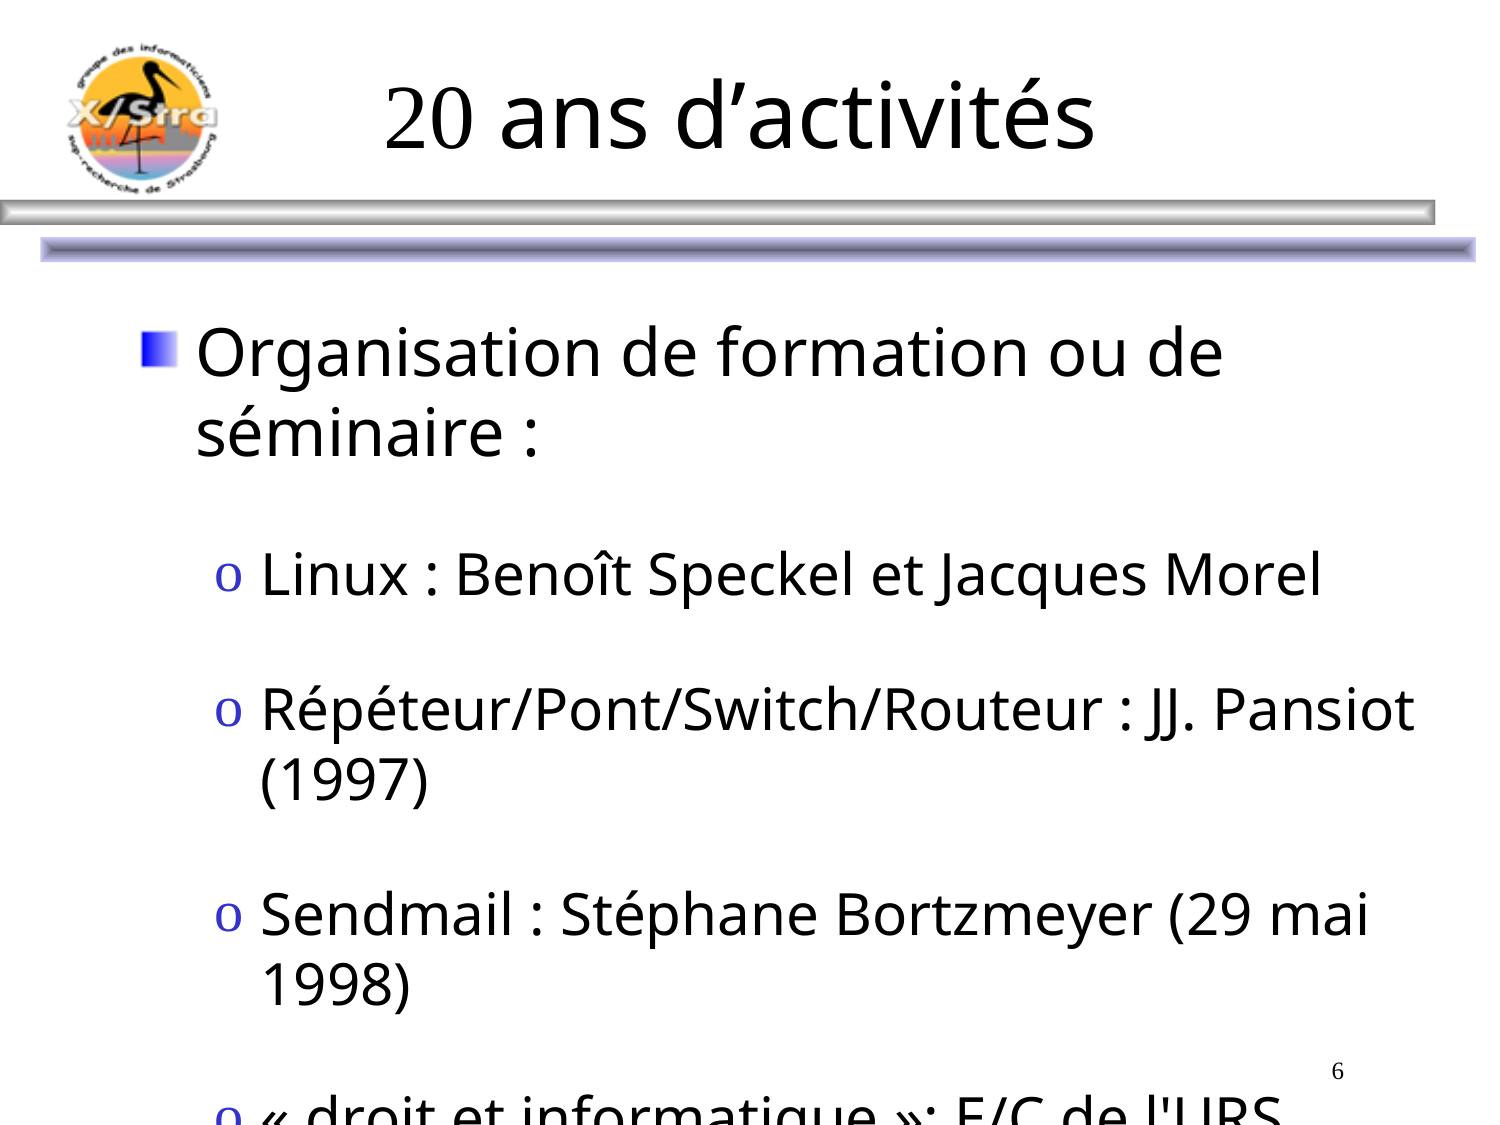

# 20 ans d’activités
Organisation de formation ou de séminaire :
Linux : Benoît Speckel et Jacques Morel
Répéteur/Pont/Switch/Routeur : JJ. Pansiot (1997)
Sendmail : Stéphane Bortzmeyer (29 mai 1998)
« droit et informatique »: E/C de l'URS (2005)